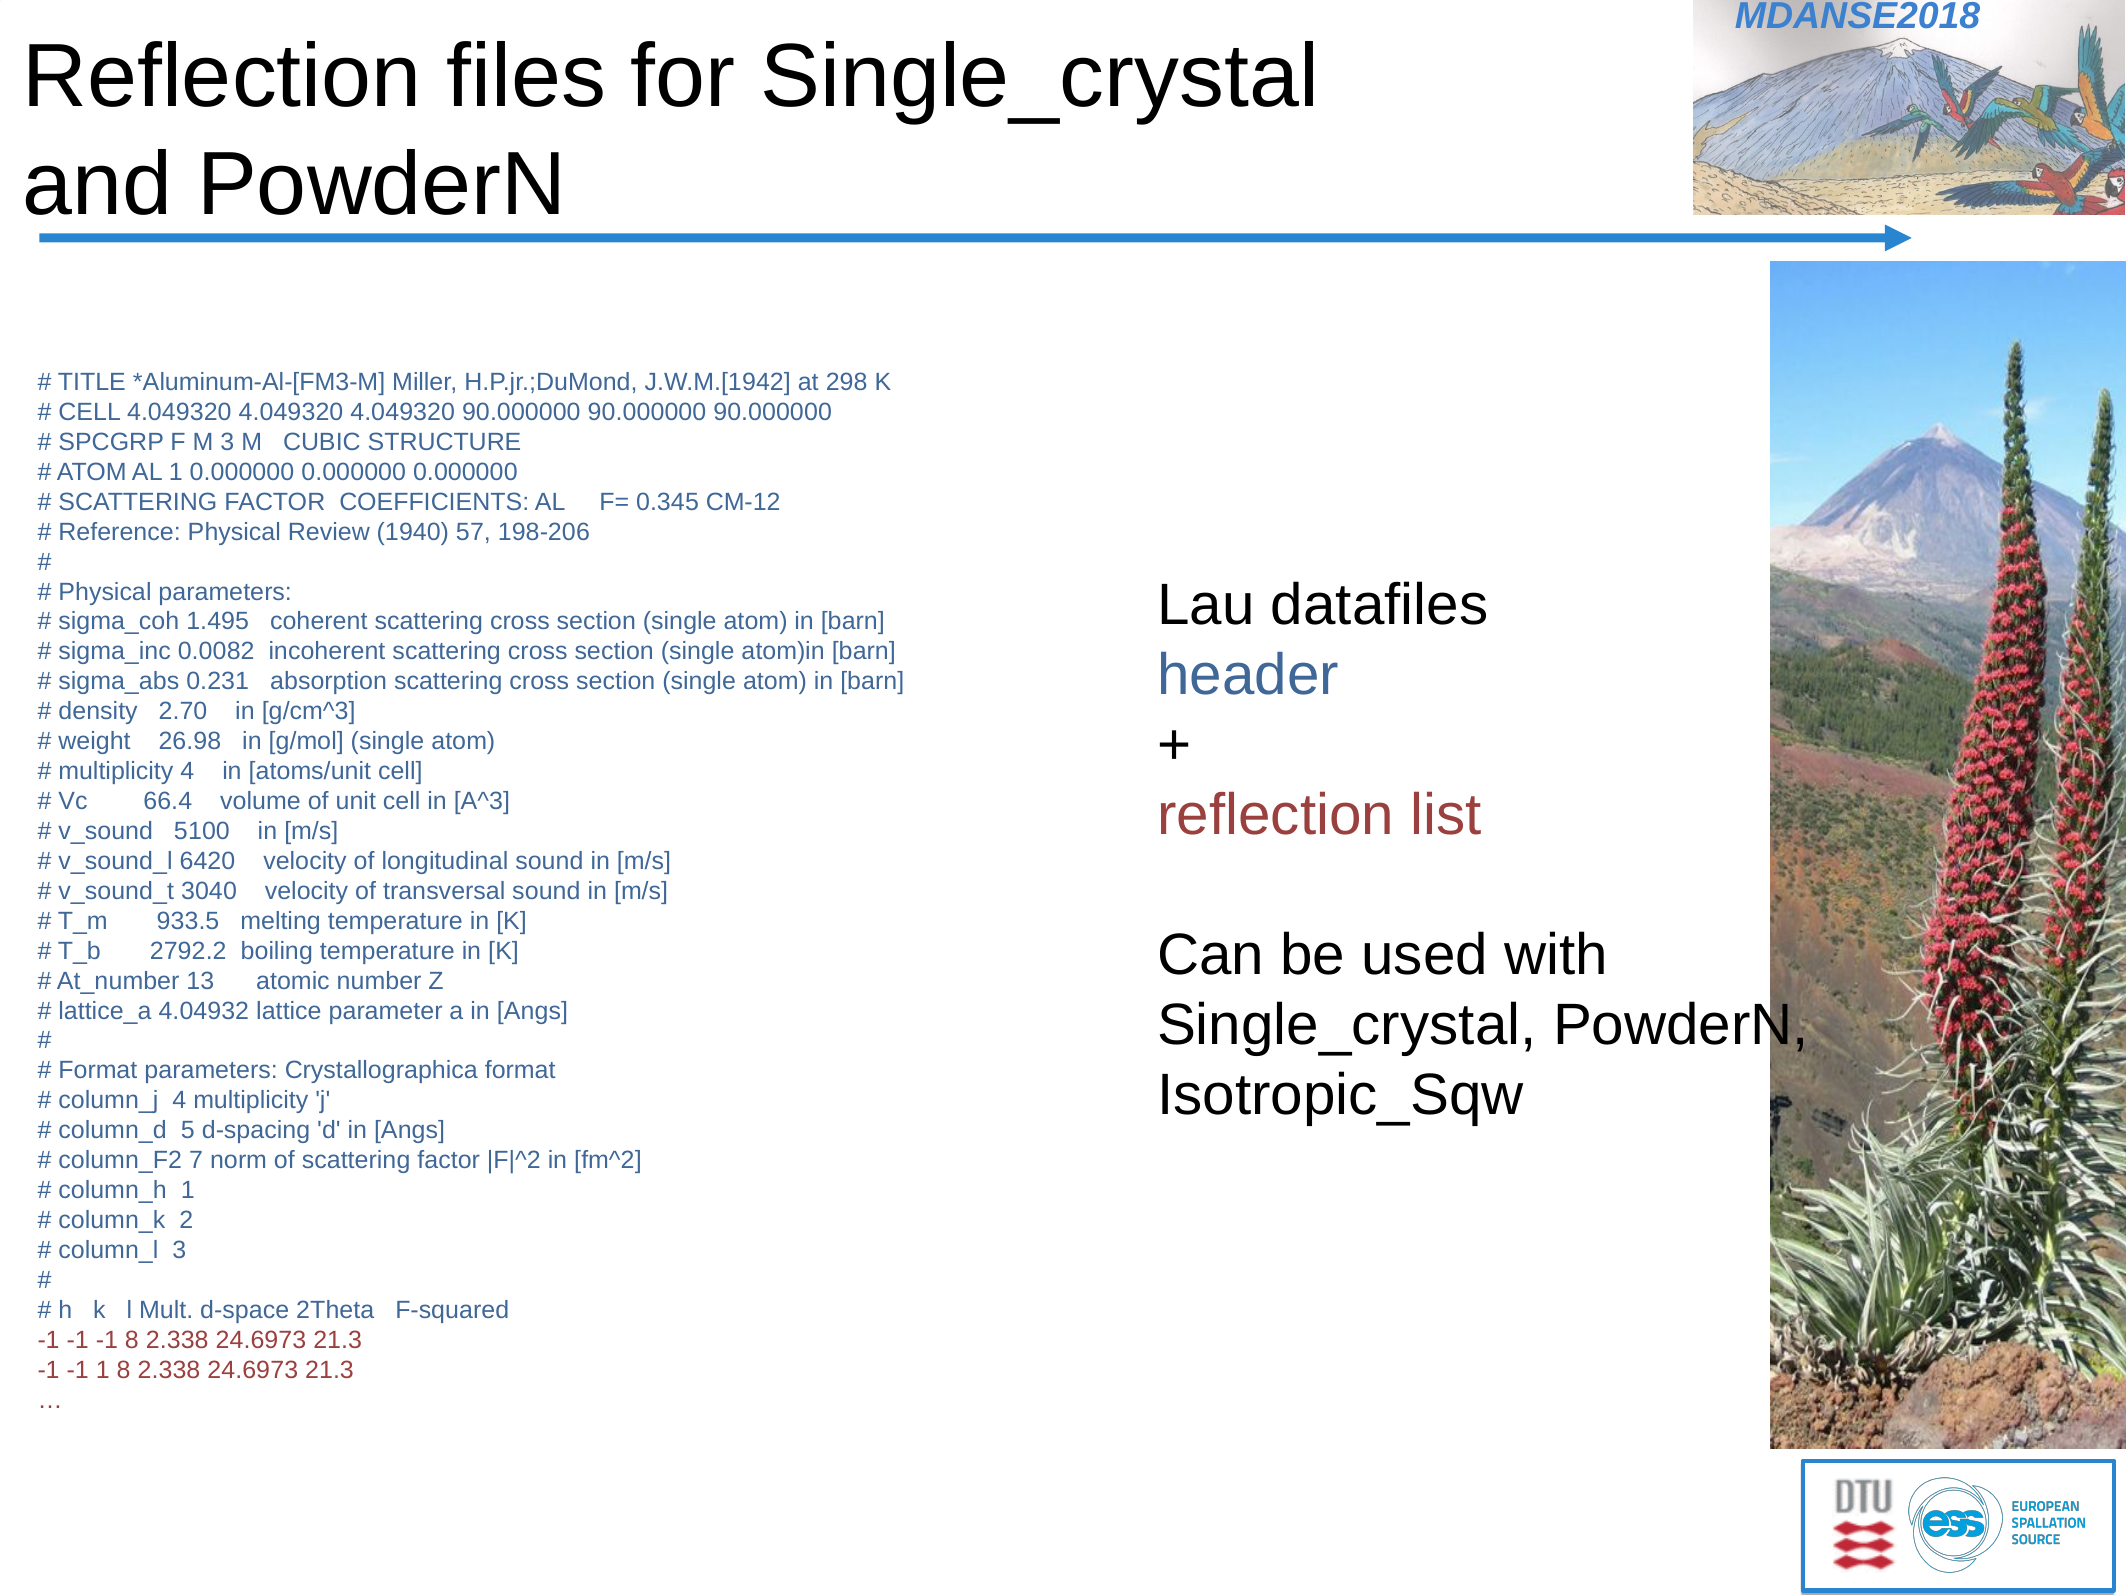

Reflection files for Single_crystal and PowderN
Lau datafiles
header
+
reflection list
Can be used with Single_crystal, PowderN, Isotropic_Sqw
# TITLE *Aluminum-Al-[FM3-M] Miller, H.P.jr.;DuMond, J.W.M.[1942] at 298 K
# CELL 4.049320 4.049320 4.049320 90.000000 90.000000 90.000000
# SPCGRP F M 3 M CUBIC STRUCTURE
# ATOM AL 1 0.000000 0.000000 0.000000
# SCATTERING FACTOR COEFFICIENTS: AL F= 0.345 CM-12
# Reference: Physical Review (1940) 57, 198-206
#
# Physical parameters:
# sigma_coh 1.495 coherent scattering cross section (single atom) in [barn]
# sigma_inc 0.0082 incoherent scattering cross section (single atom)in [barn]
# sigma_abs 0.231 absorption scattering cross section (single atom) in [barn]
# density 2.70 in [g/cm^3]
# weight 26.98 in [g/mol] (single atom)
# multiplicity 4 in [atoms/unit cell]
# Vc 66.4 volume of unit cell in [A^3]
# v_sound 5100 in [m/s]
# v_sound_l 6420 velocity of longitudinal sound in [m/s]
# v_sound_t 3040 velocity of transversal sound in [m/s]
# T_m 933.5 melting temperature in [K]
# T_b 2792.2 boiling temperature in [K]
# At_number 13 atomic number Z
# lattice_a 4.04932 lattice parameter a in [Angs]
#
# Format parameters: Crystallographica format
# column_j 4 multiplicity 'j'
# column_d 5 d-spacing 'd' in [Angs]
# column_F2 7 norm of scattering factor |F|^2 in [fm^2]
# column_h 1
# column_k 2
# column_l 3
#
# h k l Mult. d-space 2Theta F-squared
-1 -1 -1 8 2.338 24.6973 21.3
-1 -1 1 8 2.338 24.6973 21.3
…